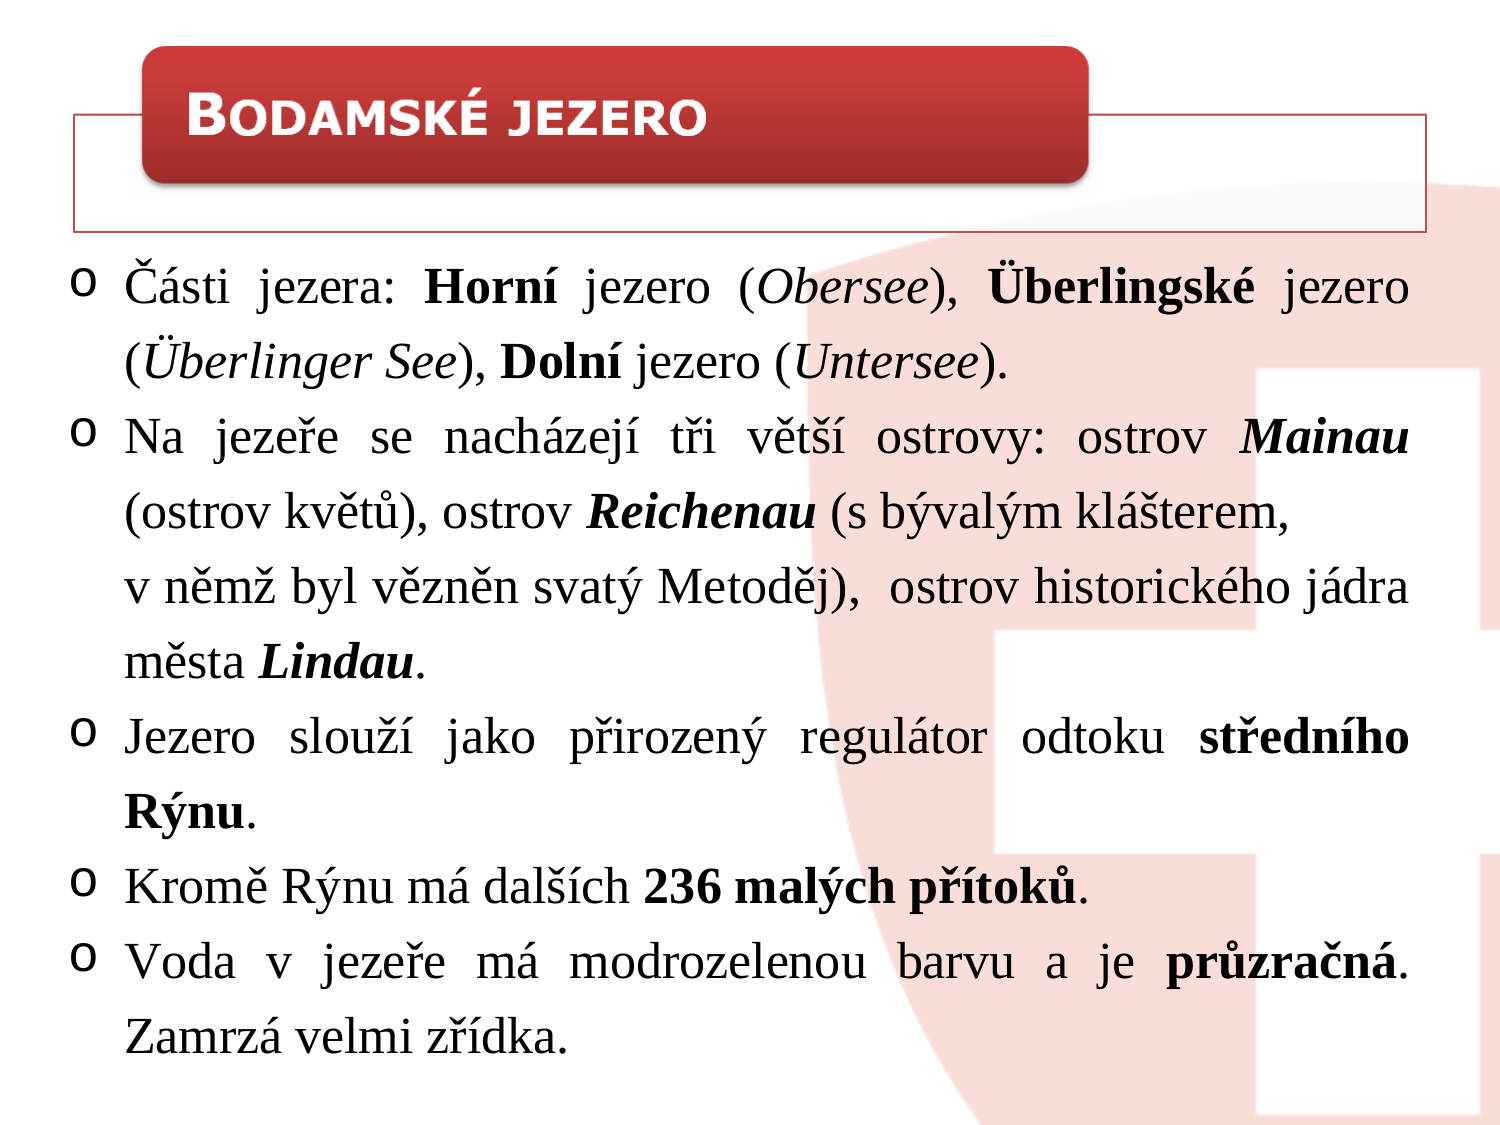

Části jezera: Horní jezero (Obersee), Überlingské jezero (Überlinger See), Dolní jezero (Untersee).
Na jezeře se nacházejí tři větší ostrovy: ostrov Mainau (ostrov květů), ostrov Reichenau (s bývalým klášterem,
	v němž byl vězněn svatý Metoděj), ostrov historického jádra města Lindau.
Jezero slouží jako přirozený regulátor odtoku středního Rýnu.
Kromě Rýnu má dalších 236 malých přítoků.
Voda v jezeře má modrozelenou barvu a je průzračná. Zamrzá velmi zřídka.